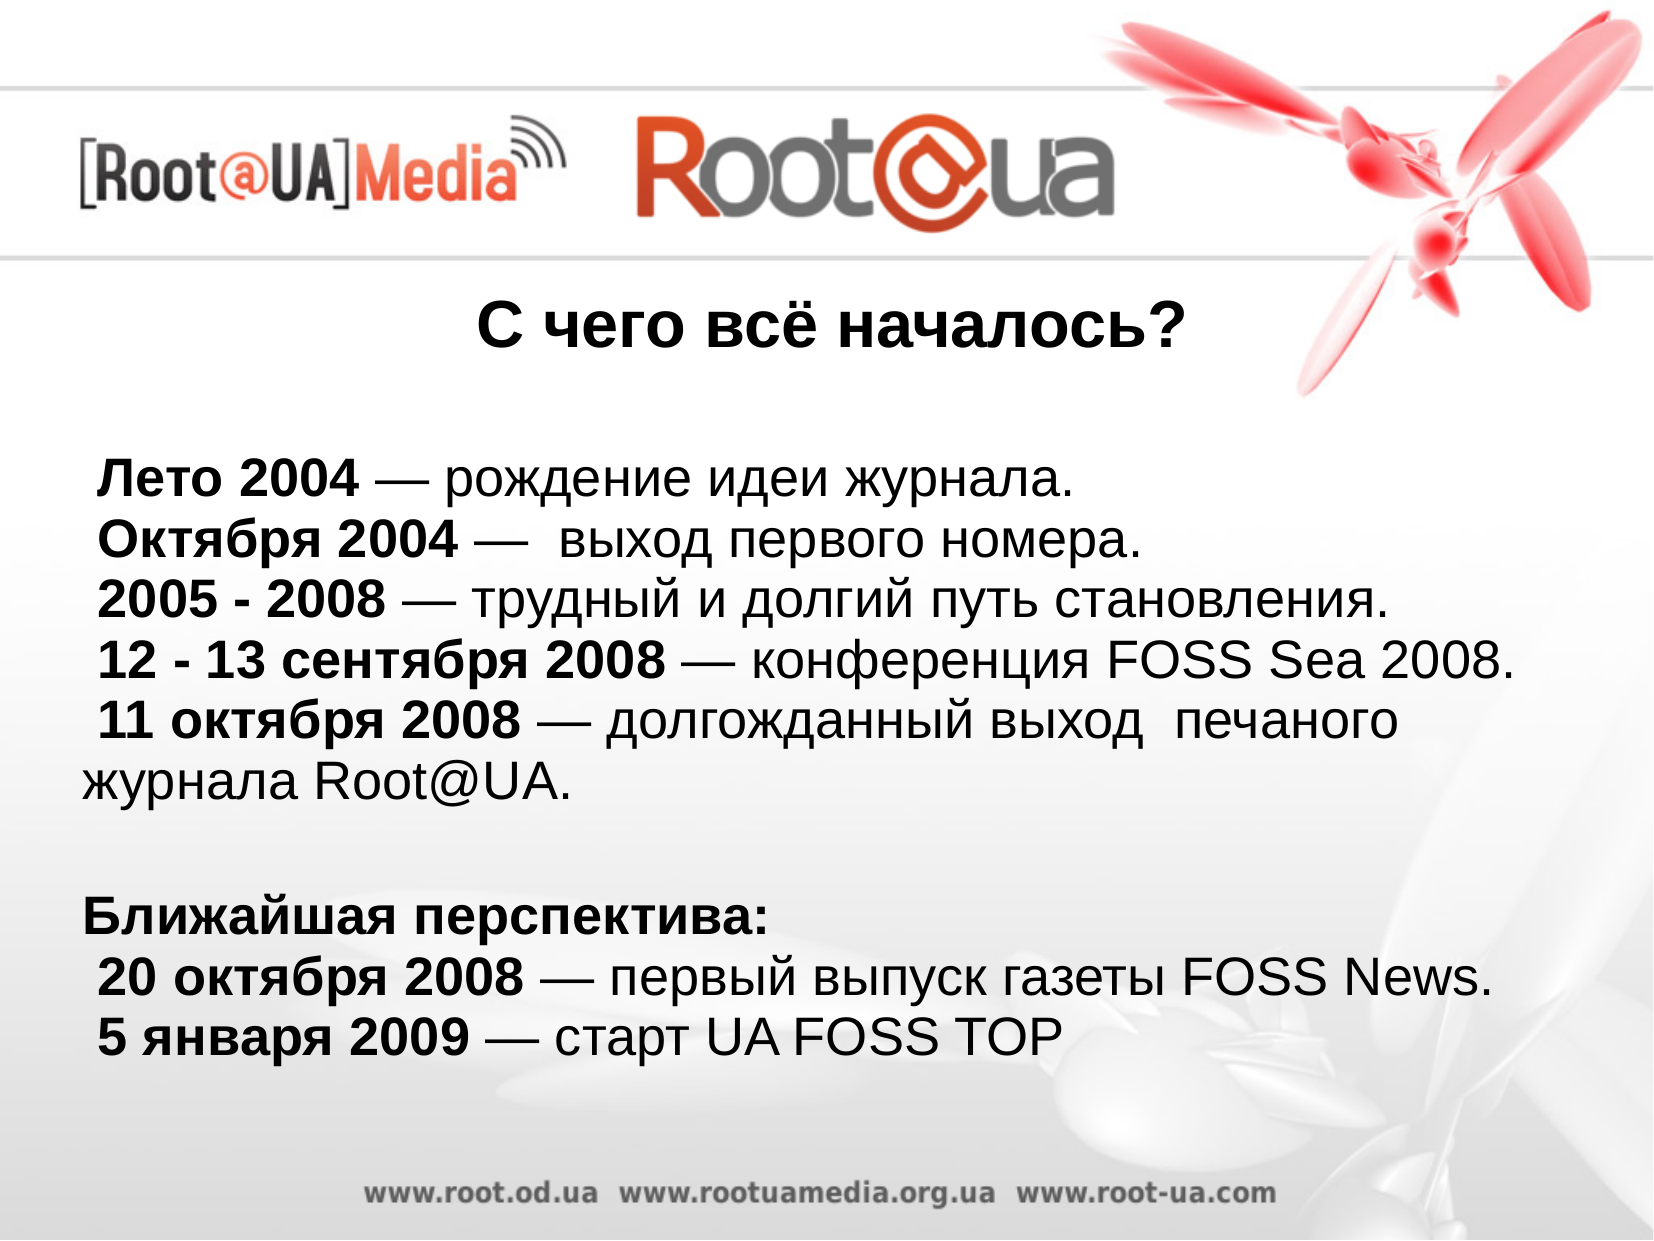

# С чего всё началось?
 Лето 2004 — рождение идеи журнала.
 Октября 2004 — выход первого номера.
 2005 - 2008 — трудный и долгий путь становления.
 12 - 13 cентября 2008 — конференция FOSS Sea 2008.
 11 октября 2008 — долгожданный выход печаного журнала Root@UA.
Ближайшая перспектива:
 20 октября 2008 — первый выпуск газеты FOSS News.
 5 января 2009 — старт UA FOSS TOP